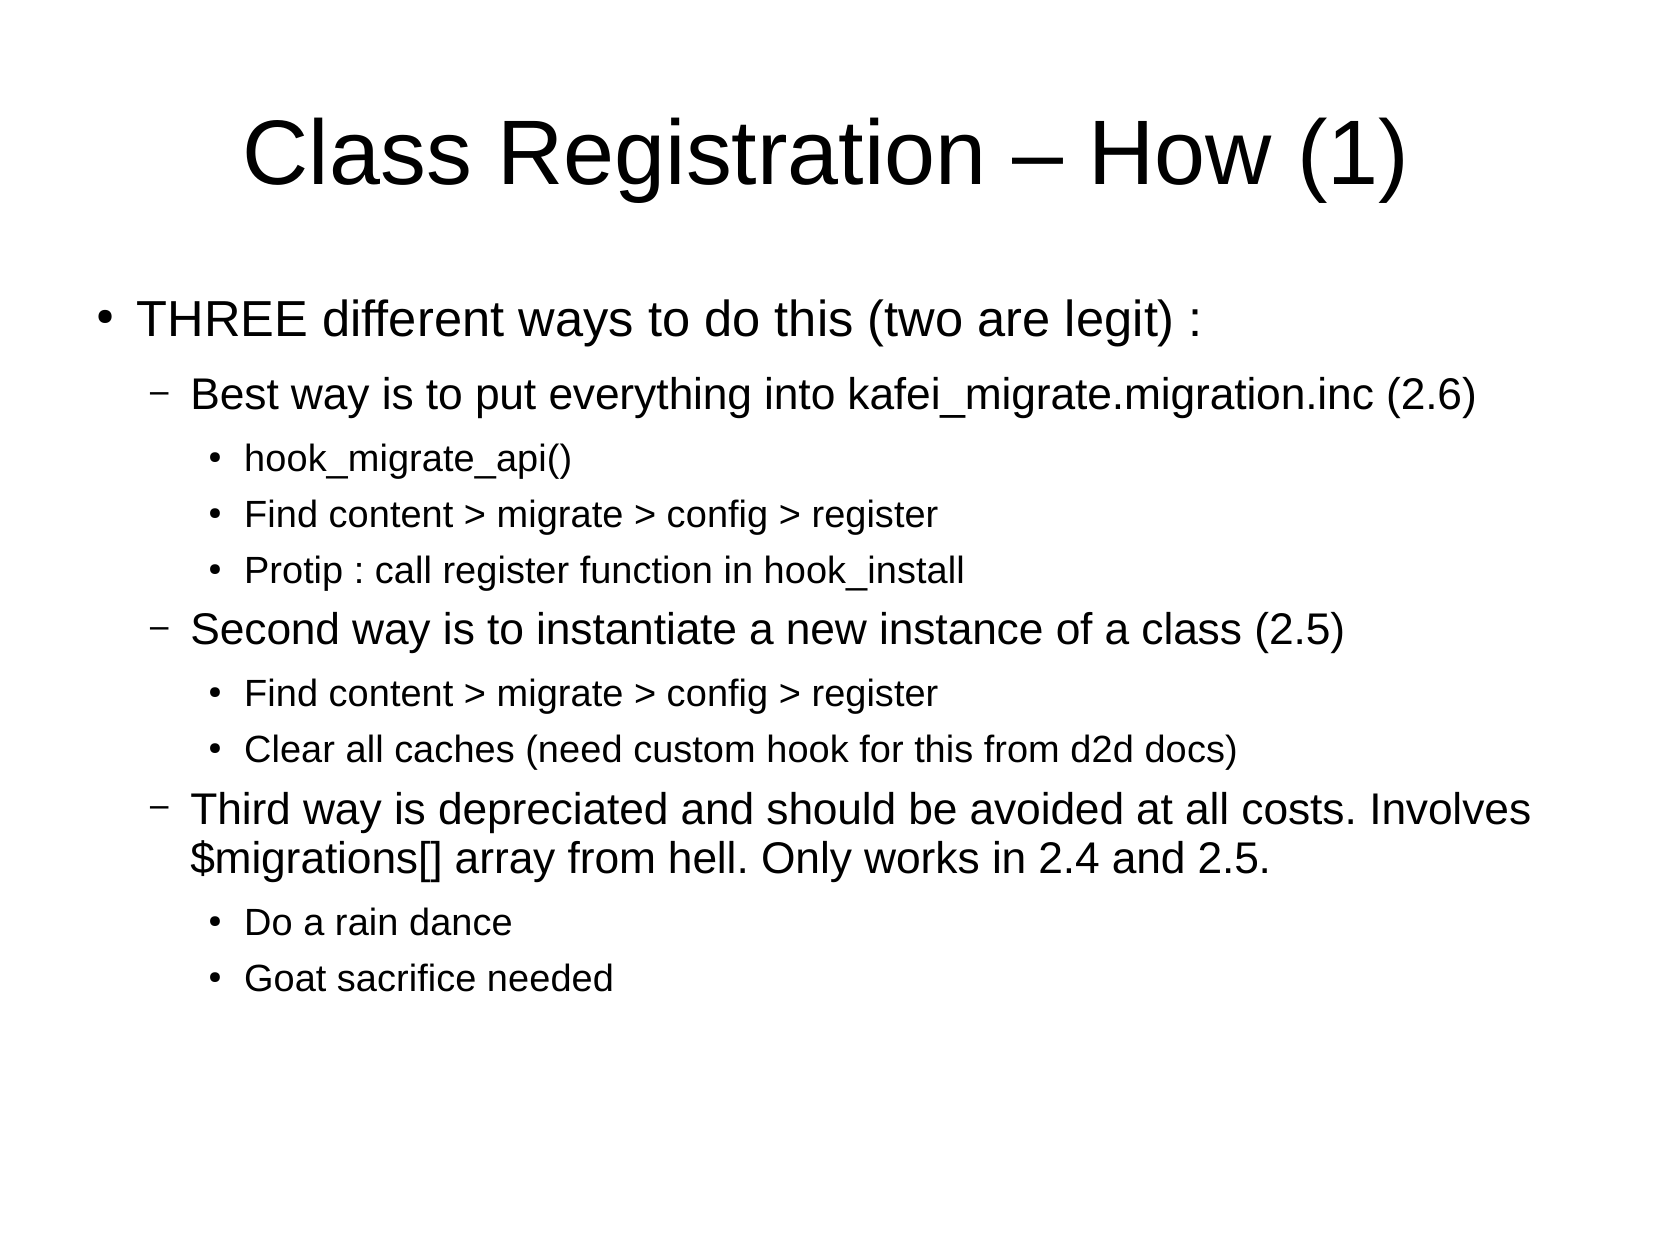

# Class Registration – How (1)
THREE different ways to do this (two are legit) :
Best way is to put everything into kafei_migrate.migration.inc (2.6)
hook_migrate_api()
Find content > migrate > config > register
Protip : call register function in hook_install
Second way is to instantiate a new instance of a class (2.5)
Find content > migrate > config > register
Clear all caches (need custom hook for this from d2d docs)
Third way is depreciated and should be avoided at all costs. Involves $migrations[] array from hell. Only works in 2.4 and 2.5.
Do a rain dance
Goat sacrifice needed